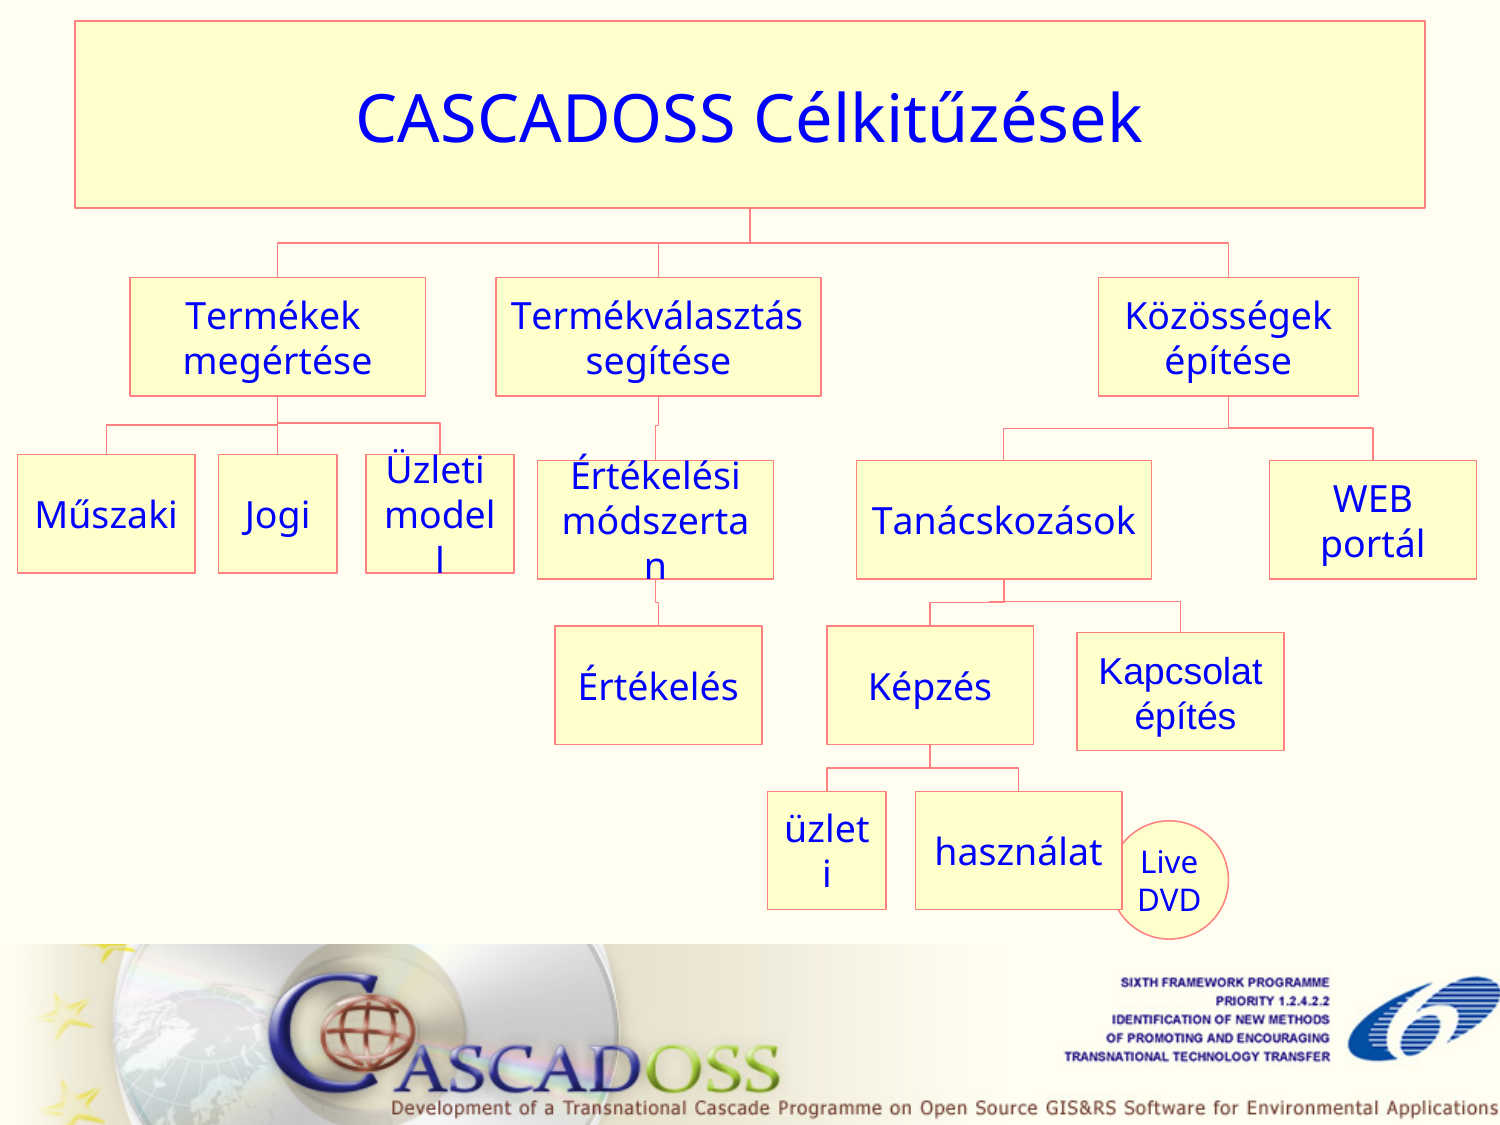

# CASCADOSS Célkitűzések
Termékek
megértése
Termékválasztás
segítése
Közösségek
építése
Műszaki
Jogi
Üzleti
modell
Értékelési módszertan
WEB portál
Tanácskozások
Értékelés
Képzés
Kapcsolat
 építés
üzleti
használat
Live
DVD